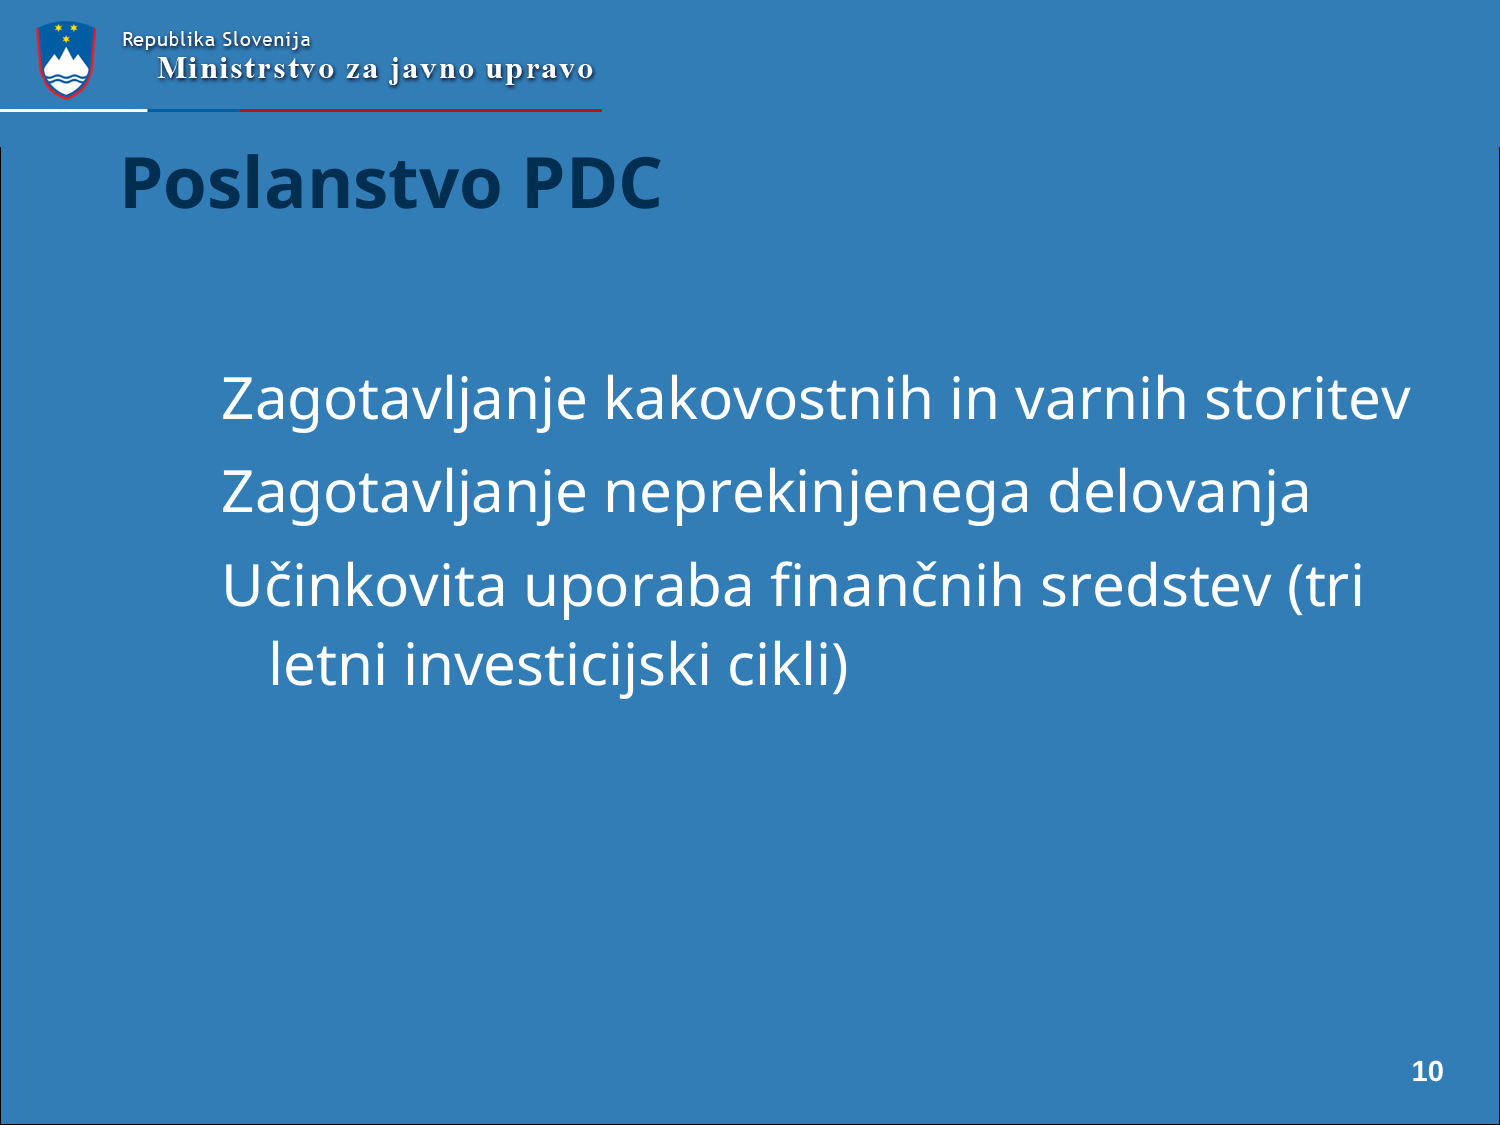

# Poslanstvo PDC
Zagotavljanje kakovostnih in varnih storitev
Zagotavljanje neprekinjenega delovanja
Učinkovita uporaba finančnih sredstev (tri letni investicijski cikli)
10